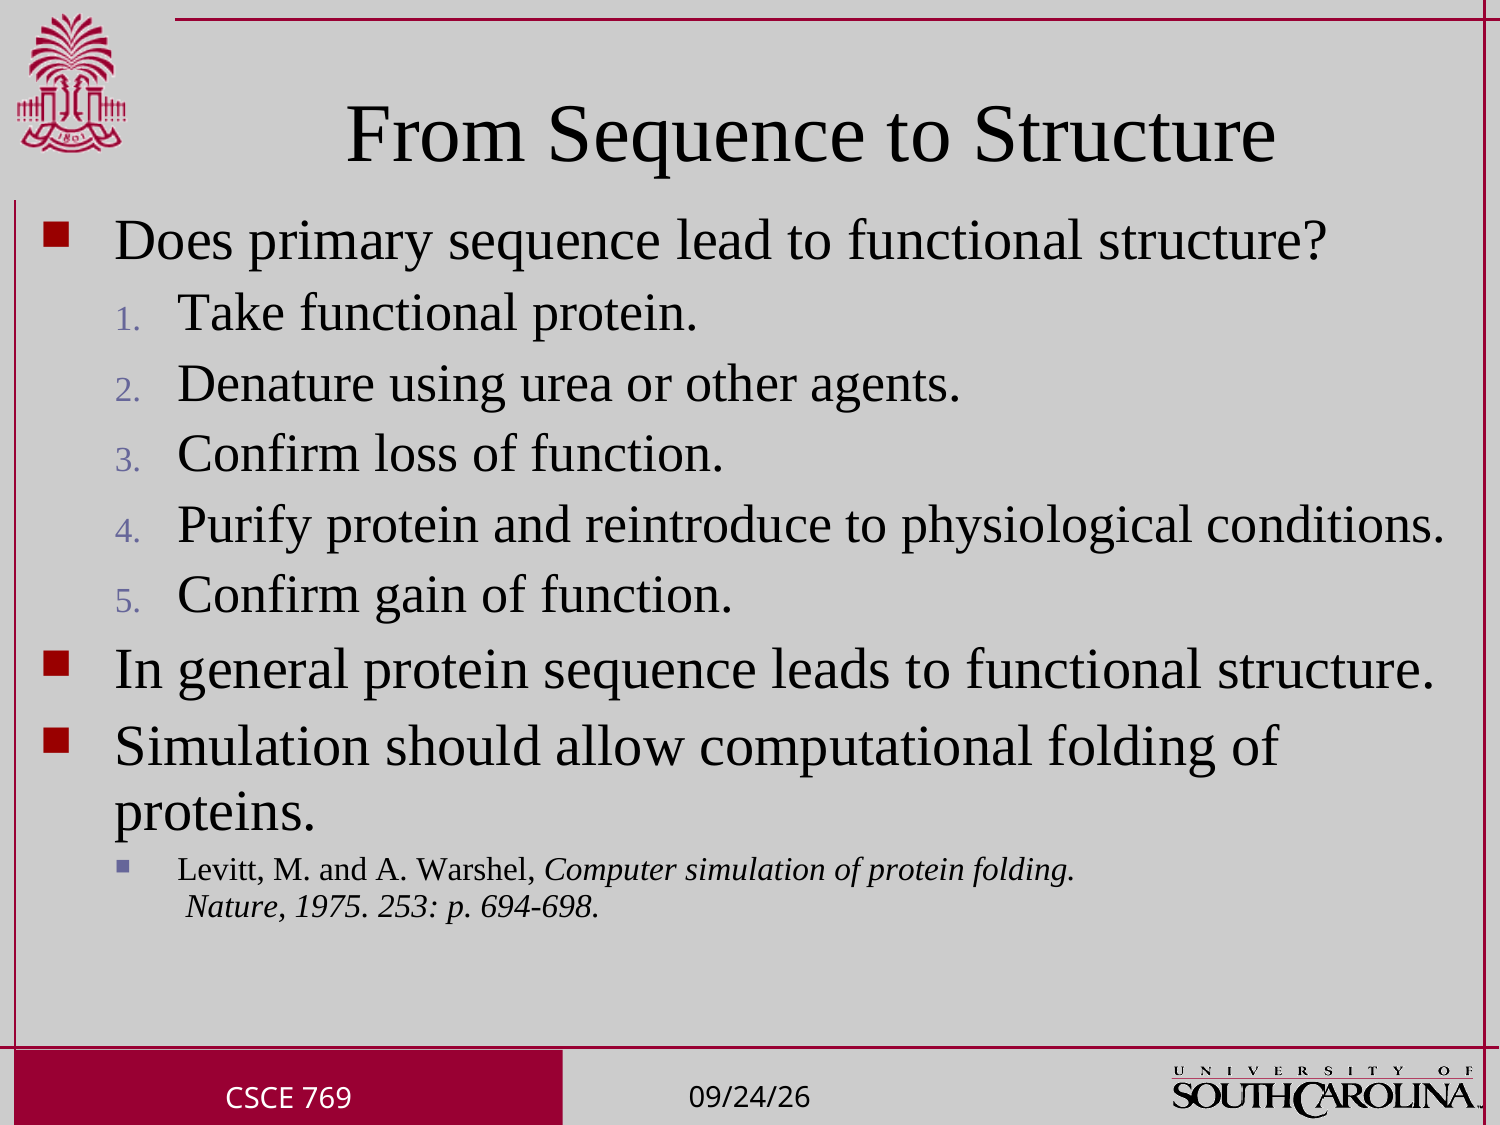

# From Sequence to Structure
Does primary sequence lead to functional structure?
Take functional protein.
Denature using urea or other agents.
Confirm loss of function.
Purify protein and reintroduce to physiological conditions.
Confirm gain of function.
In general protein sequence leads to functional structure.
Simulation should allow computational folding of proteins.
Levitt, M. and A. Warshel, Computer simulation of protein folding. Nature, 1975. 253: p. 694-698.